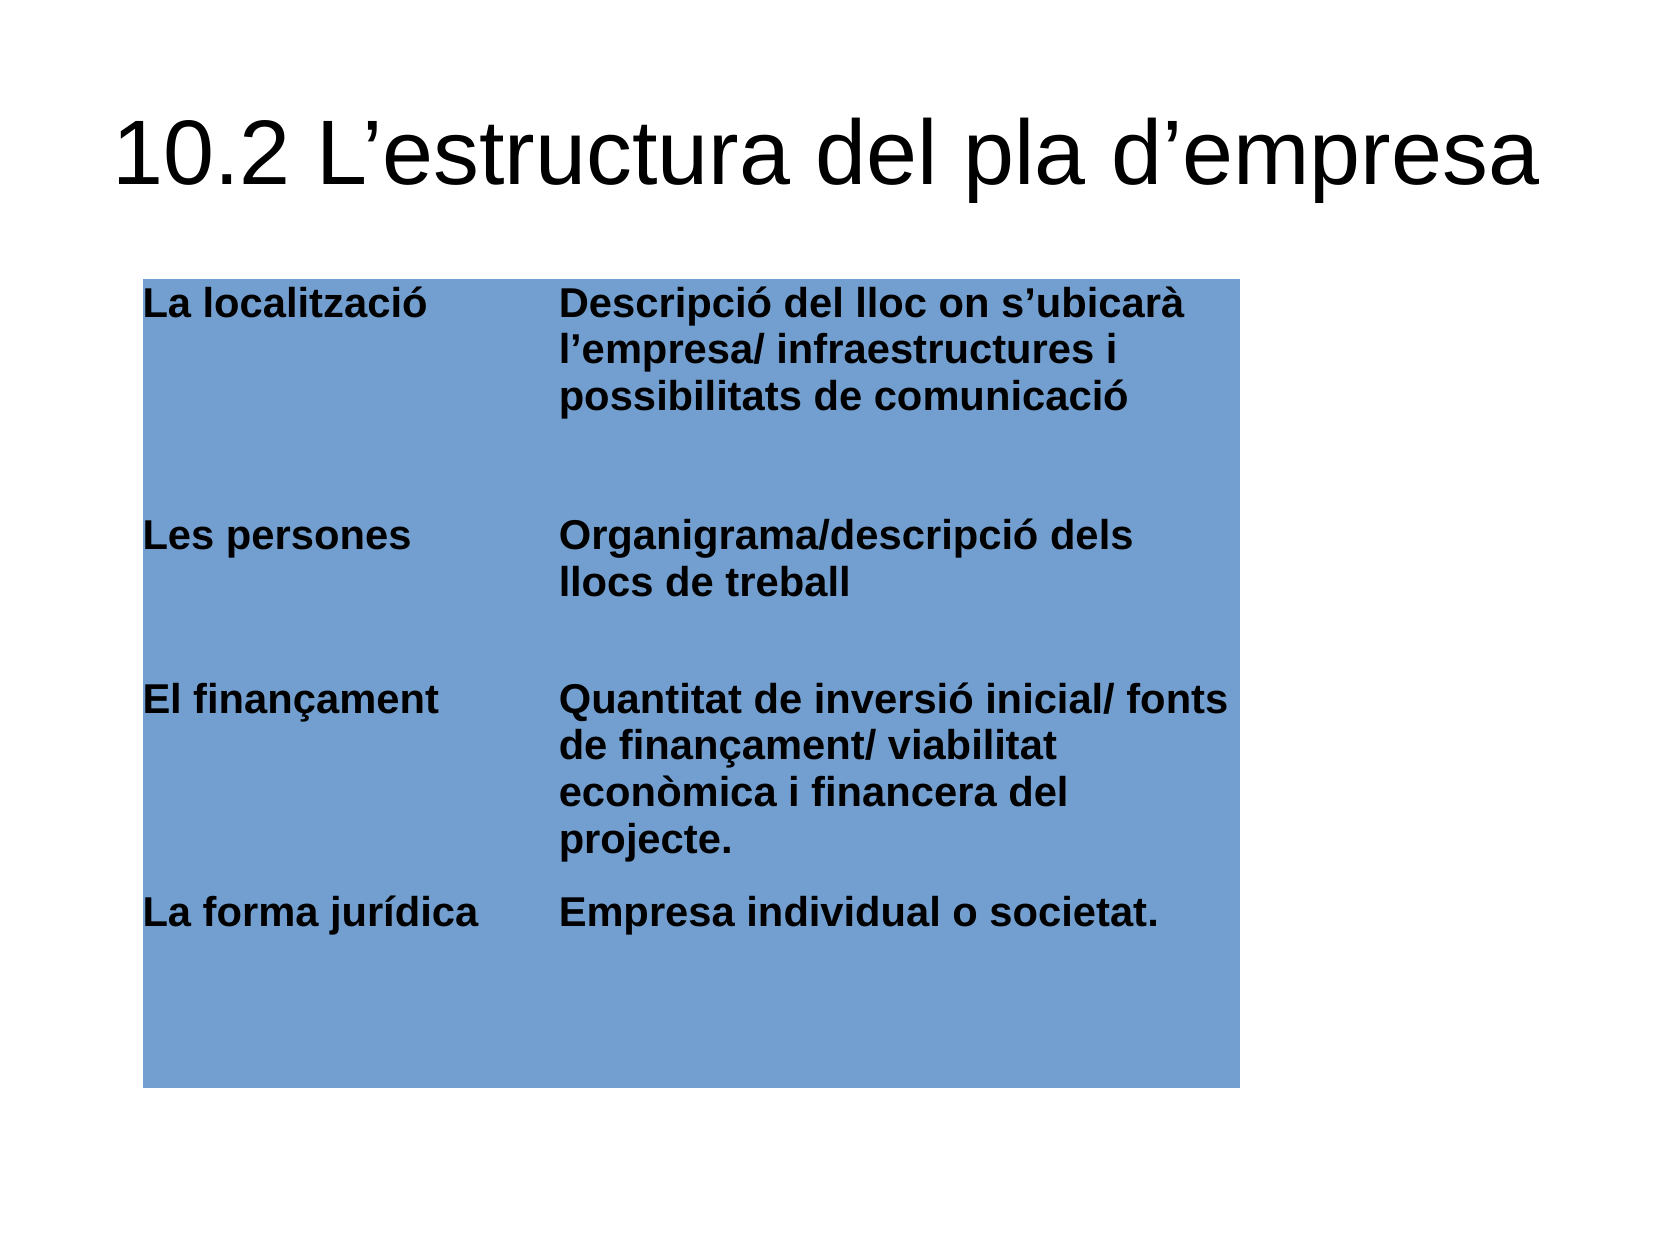

# 10.2 L’estructura del pla d’empresa
| La localització | Descripció del lloc on s’ubicarà l’empresa/ infraestructures i possibilitats de comunicació |
| --- | --- |
| Les persones | Organigrama/descripció dels llocs de treball |
| El finançament | Quantitat de inversió inicial/ fonts de finançament/ viabilitat econòmica i financera del projecte. |
| La forma jurídica | Empresa individual o societat. |